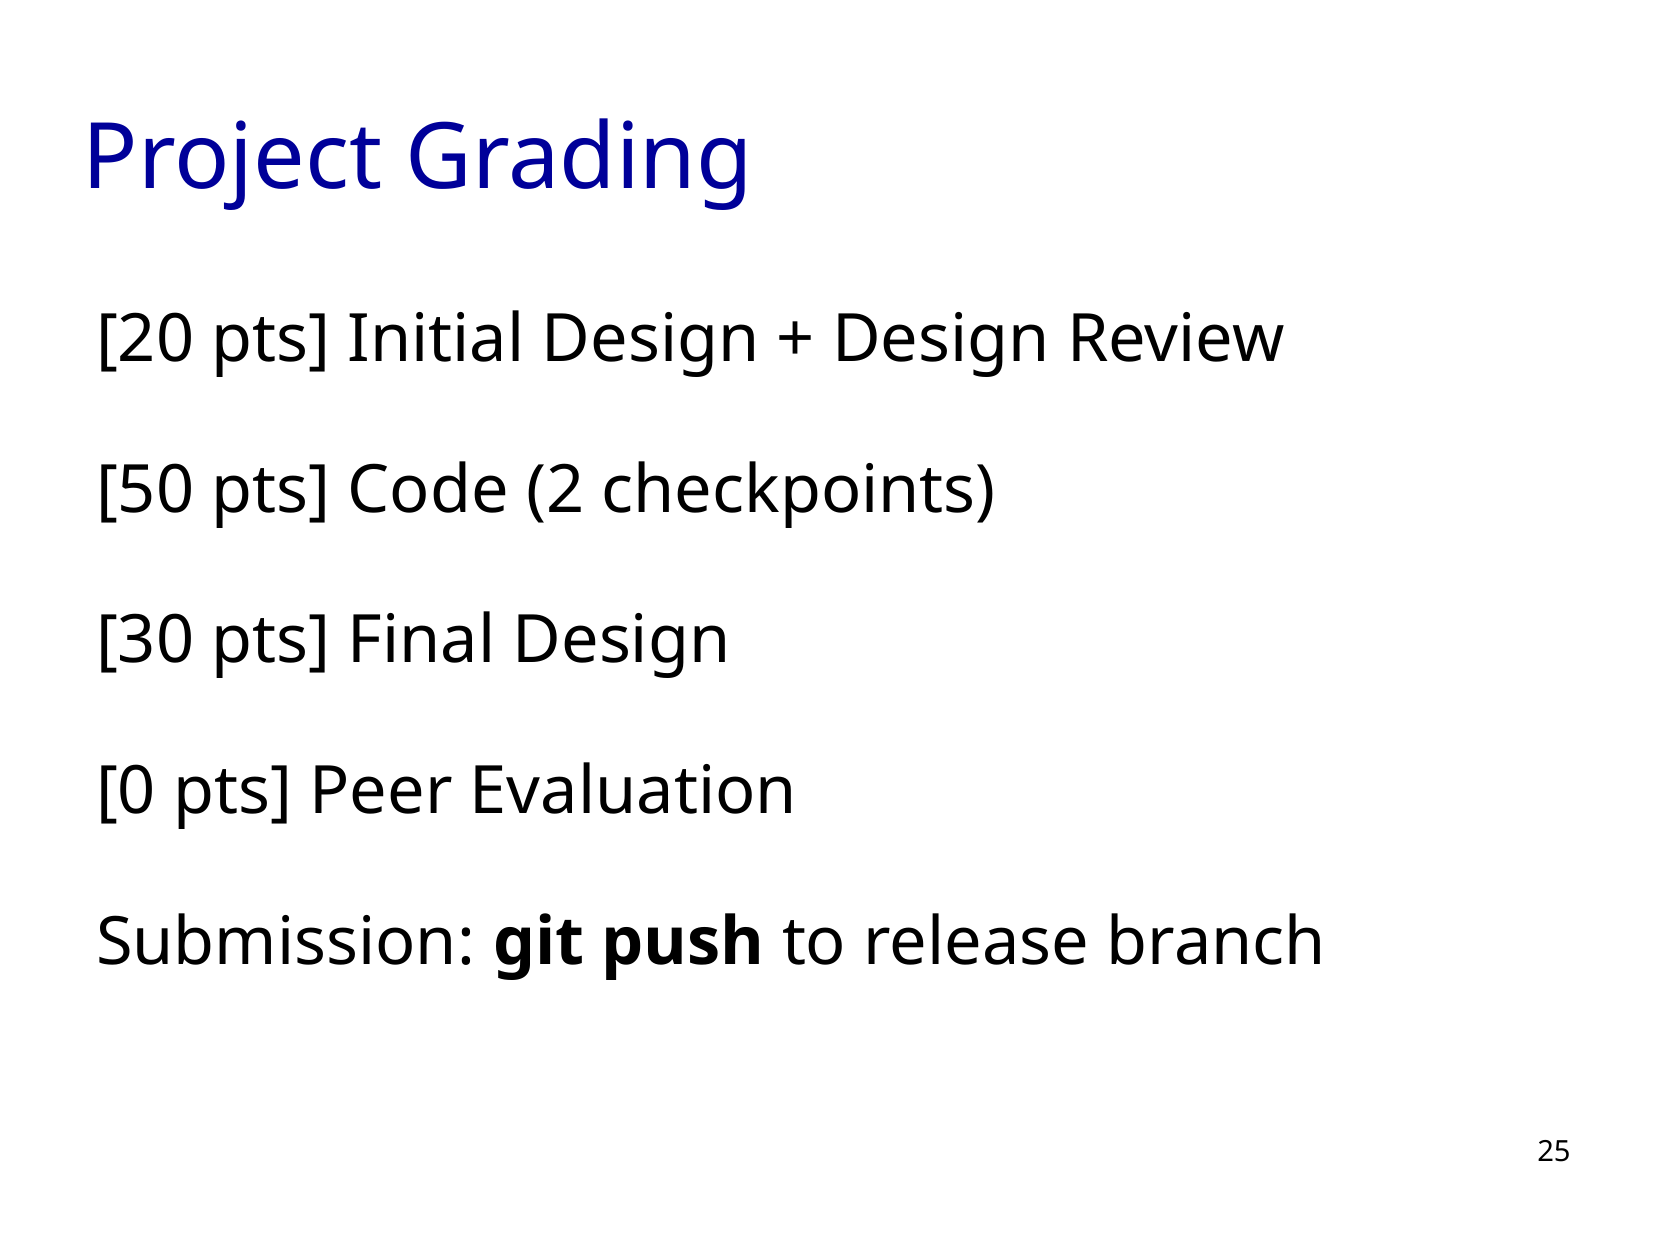

# Project Grading
[20 pts] Initial Design + Design Review
[50 pts] Code (2 checkpoints)
[30 pts] Final Design
[0 pts] Peer Evaluation
Submission: git push to release branch
25